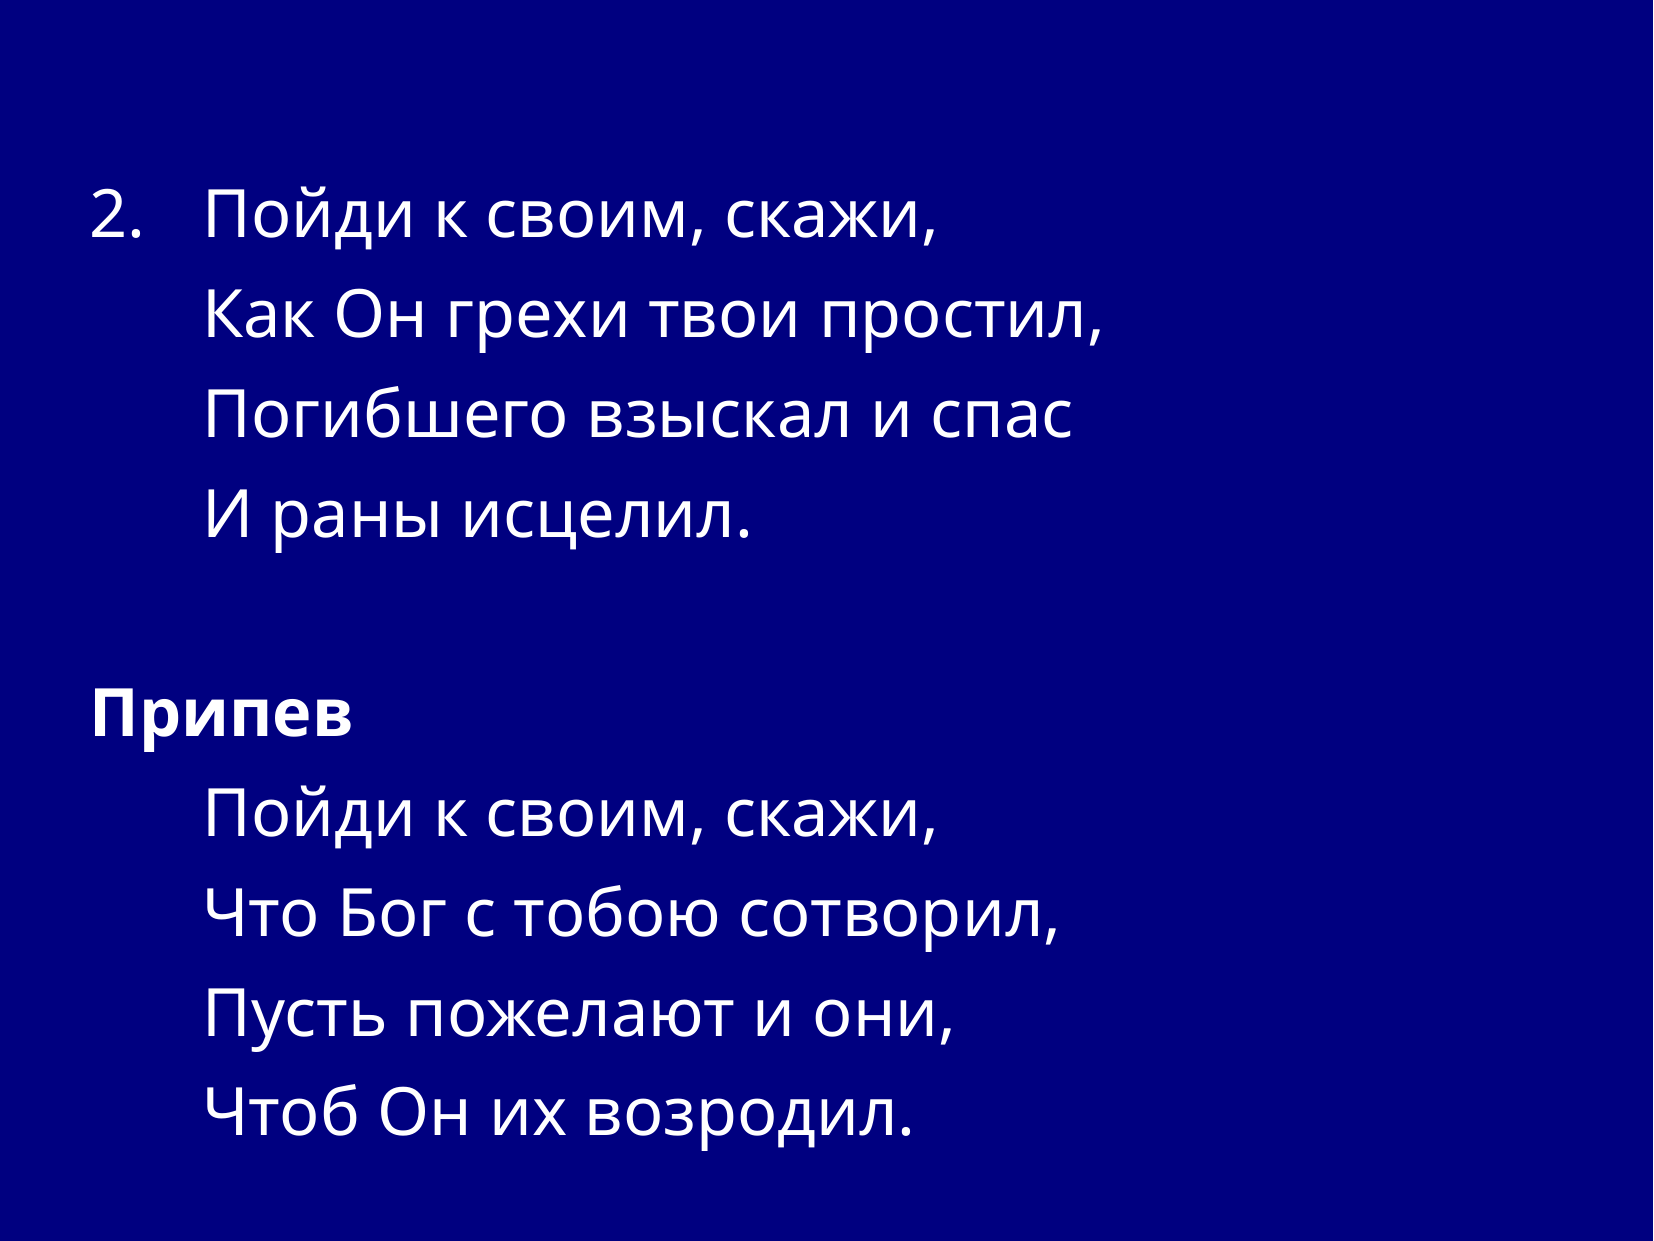

2.	Пойди к своим, скажи,
	Как Он грехи твои простил,
	Погибшего взыскал и спас
	И раны исцелил.
Припев
	Пойди к своим, скажи,
	Что Бог с тобою сотворил,
	Пусть пожелают и они,
	Чтоб Он их возродил.